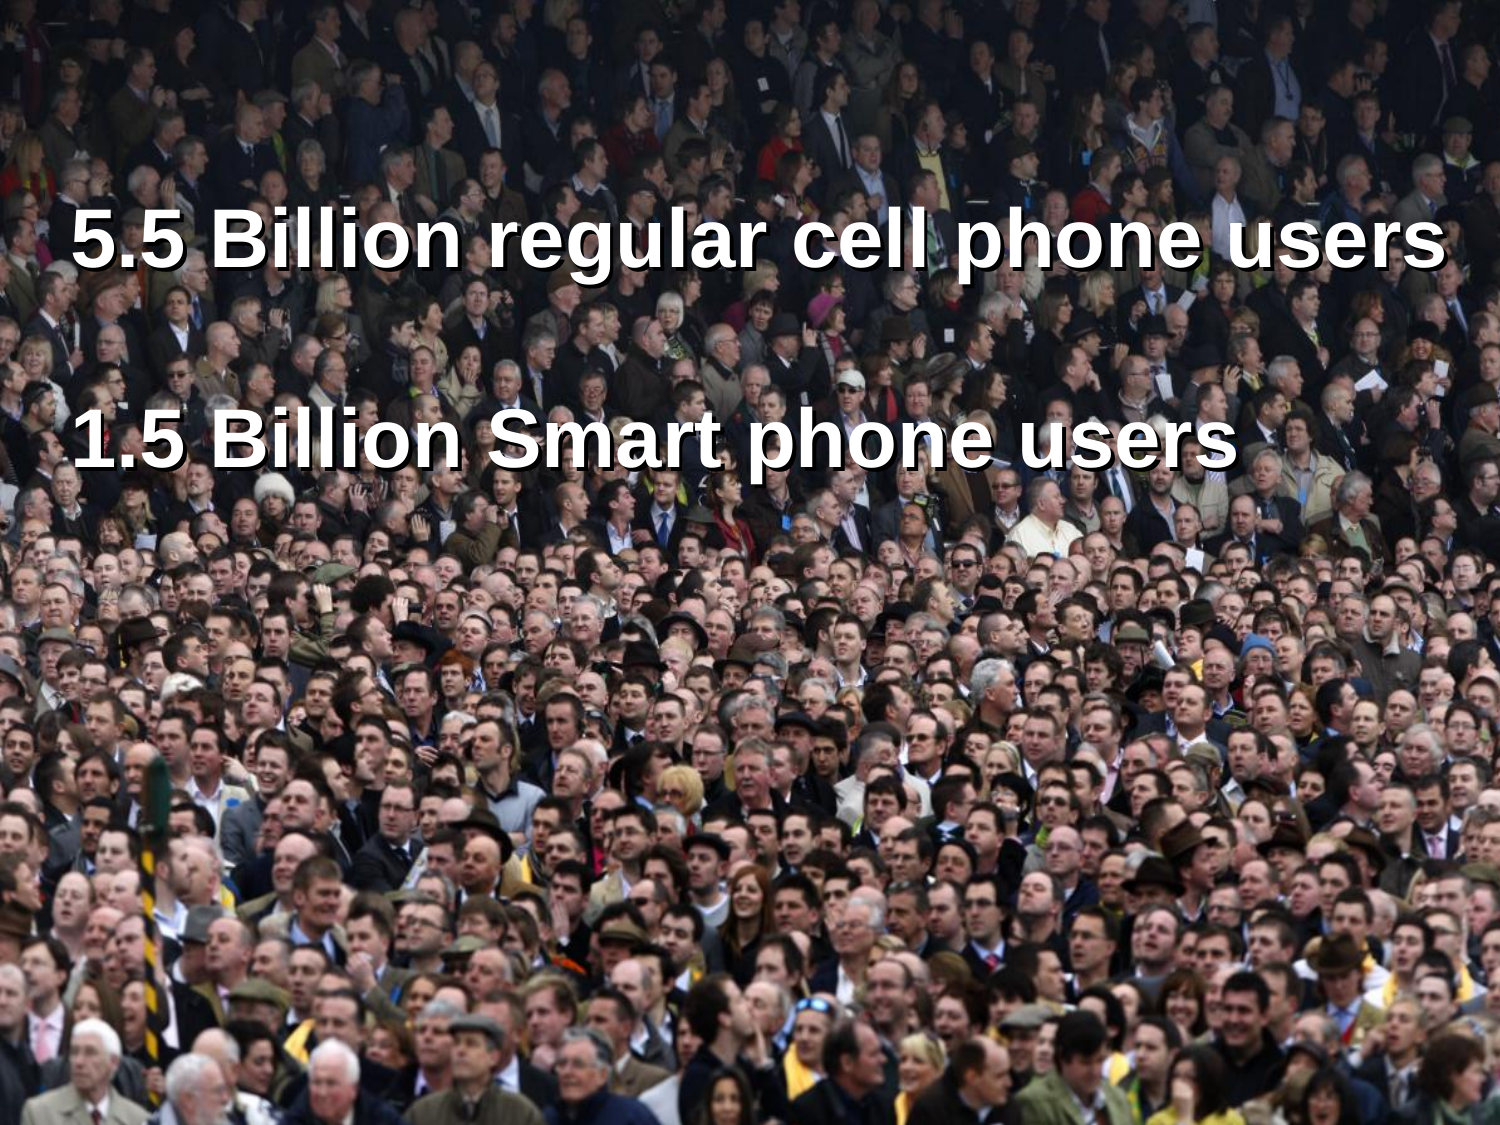

5.5 Billion regular cell phone users
1.5 Billion Smart phone users